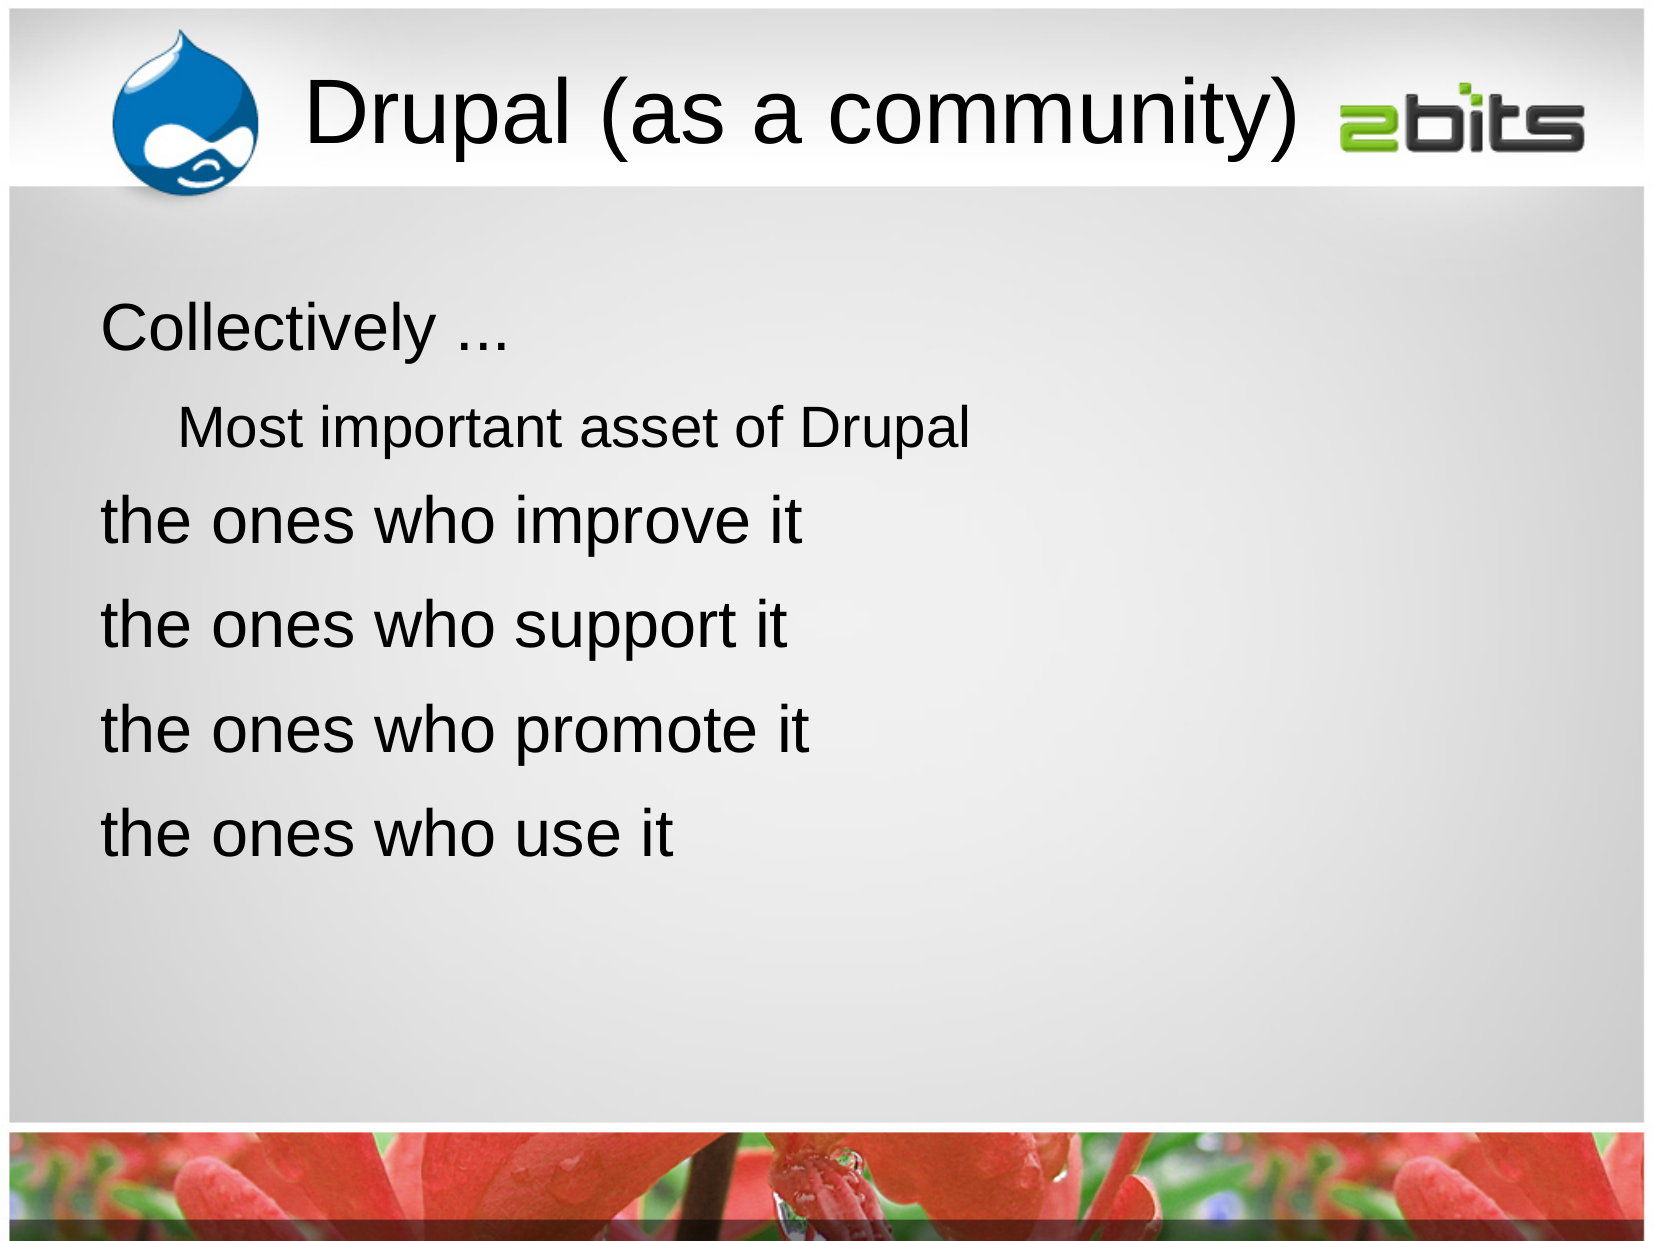

# Drupal (as a community)
Collectively ...
Most important asset of Drupal
the ones who improve it
the ones who support it
the ones who promote it
the ones who use it